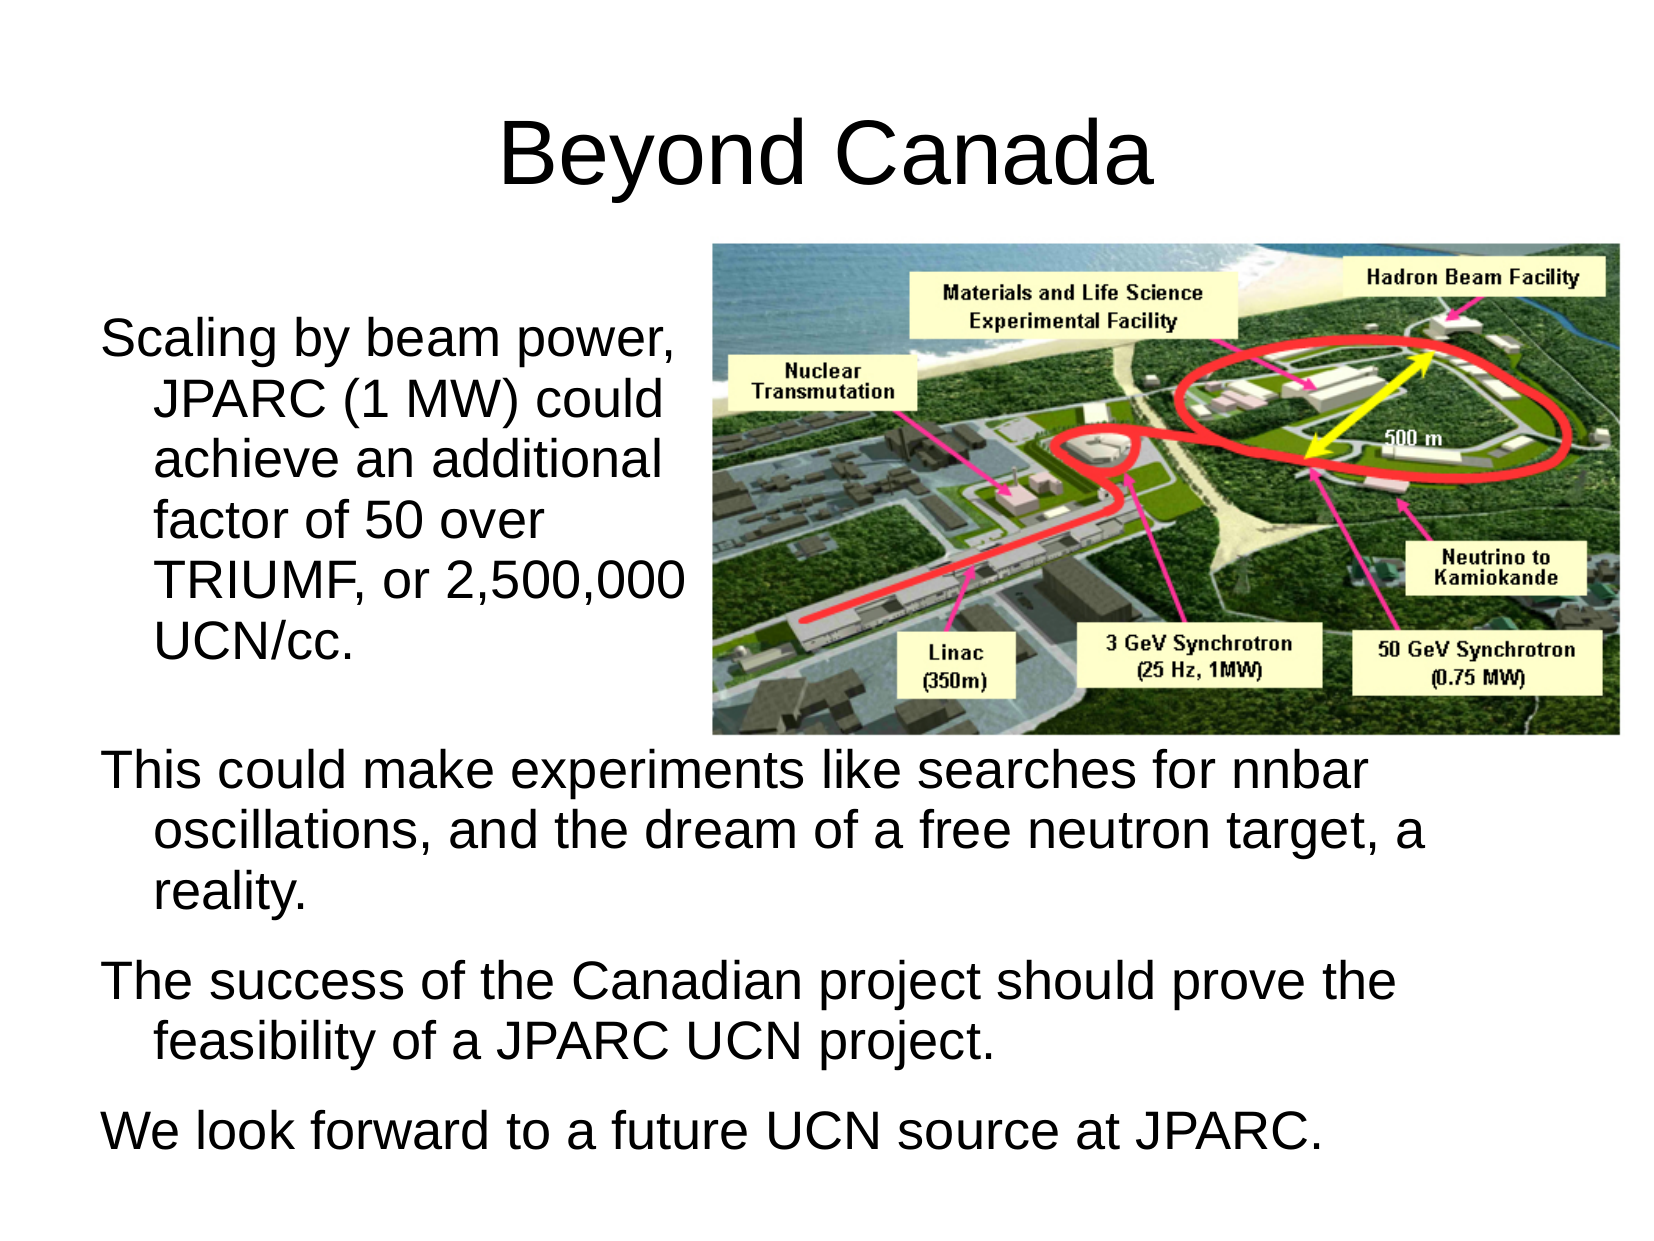

# Beyond Canada
Scaling by beam power, JPARC (1 MW) could achieve an additional factor of 50 over TRIUMF, or 2,500,000 UCN/cc.
This could make experiments like searches for nnbar oscillations, and the dream of a free neutron target, a reality.
The success of the Canadian project should prove the feasibility of a JPARC UCN project.
We look forward to a future UCN source at JPARC.